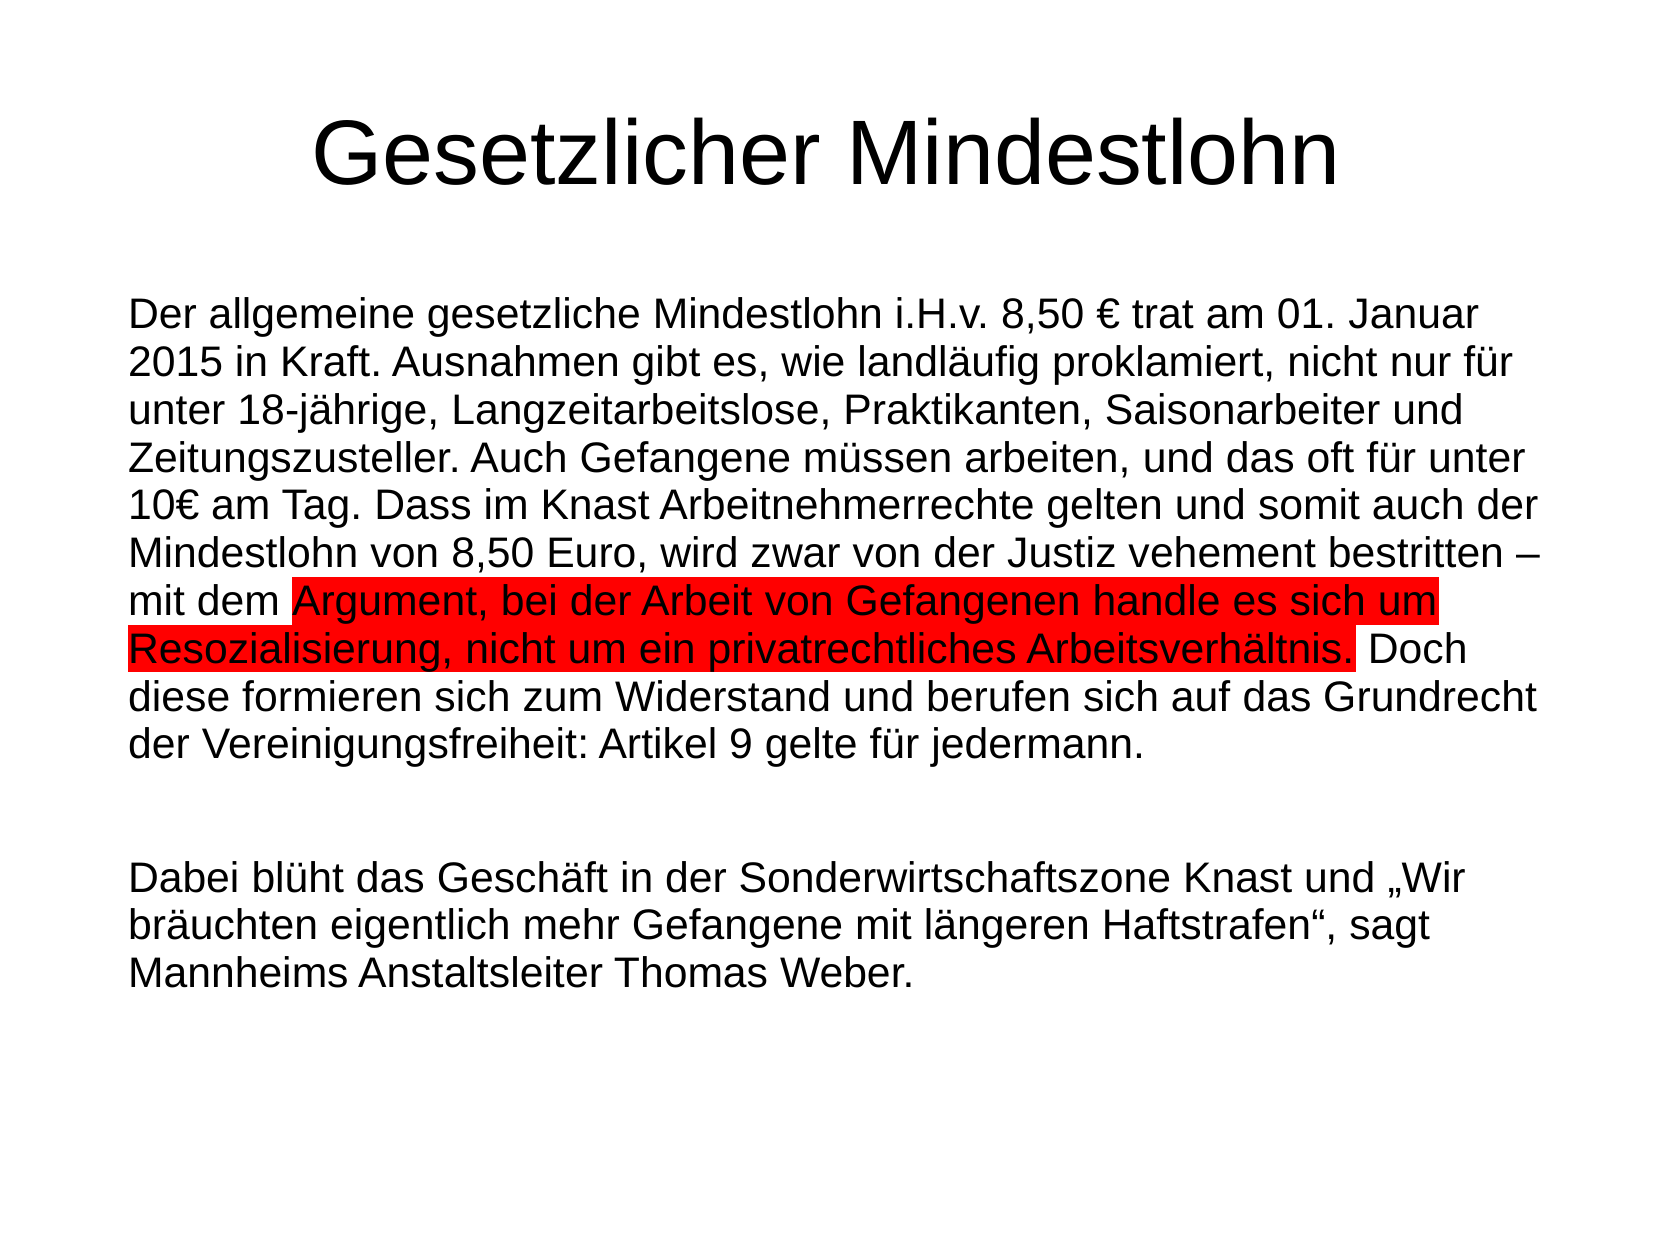

# Gesetzlicher Mindestlohn
Der allgemeine gesetzliche Mindestlohn i.H.v. 8,50 € trat am 01. Januar 2015 in Kraft. Ausnahmen gibt es, wie landläufig proklamiert, nicht nur für unter 18-jährige, Langzeitarbeitslose, Praktikanten, Saisonarbeiter und Zeitungszusteller. Auch Gefangene müssen arbeiten, und das oft für unter 10€ am Tag. Dass im Knast Arbeitnehmerrechte gelten und somit auch der Mindestlohn von 8,50 Euro, wird zwar von der Justiz vehement bestritten – mit dem Argument, bei der Arbeit von Gefangenen handle es sich um Resozialisierung, nicht um ein privatrechtliches Arbeitsverhältnis. Doch diese formieren sich zum Widerstand und berufen sich auf das Grundrecht der Vereinigungsfreiheit: Artikel 9 gelte für jedermann.
Dabei blüht das Geschäft in der Sonderwirtschaftszone Knast und „Wir bräuchten eigentlich mehr Gefangene mit längeren Haftstrafen“, sagt Mannheims Anstaltsleiter Thomas Weber.